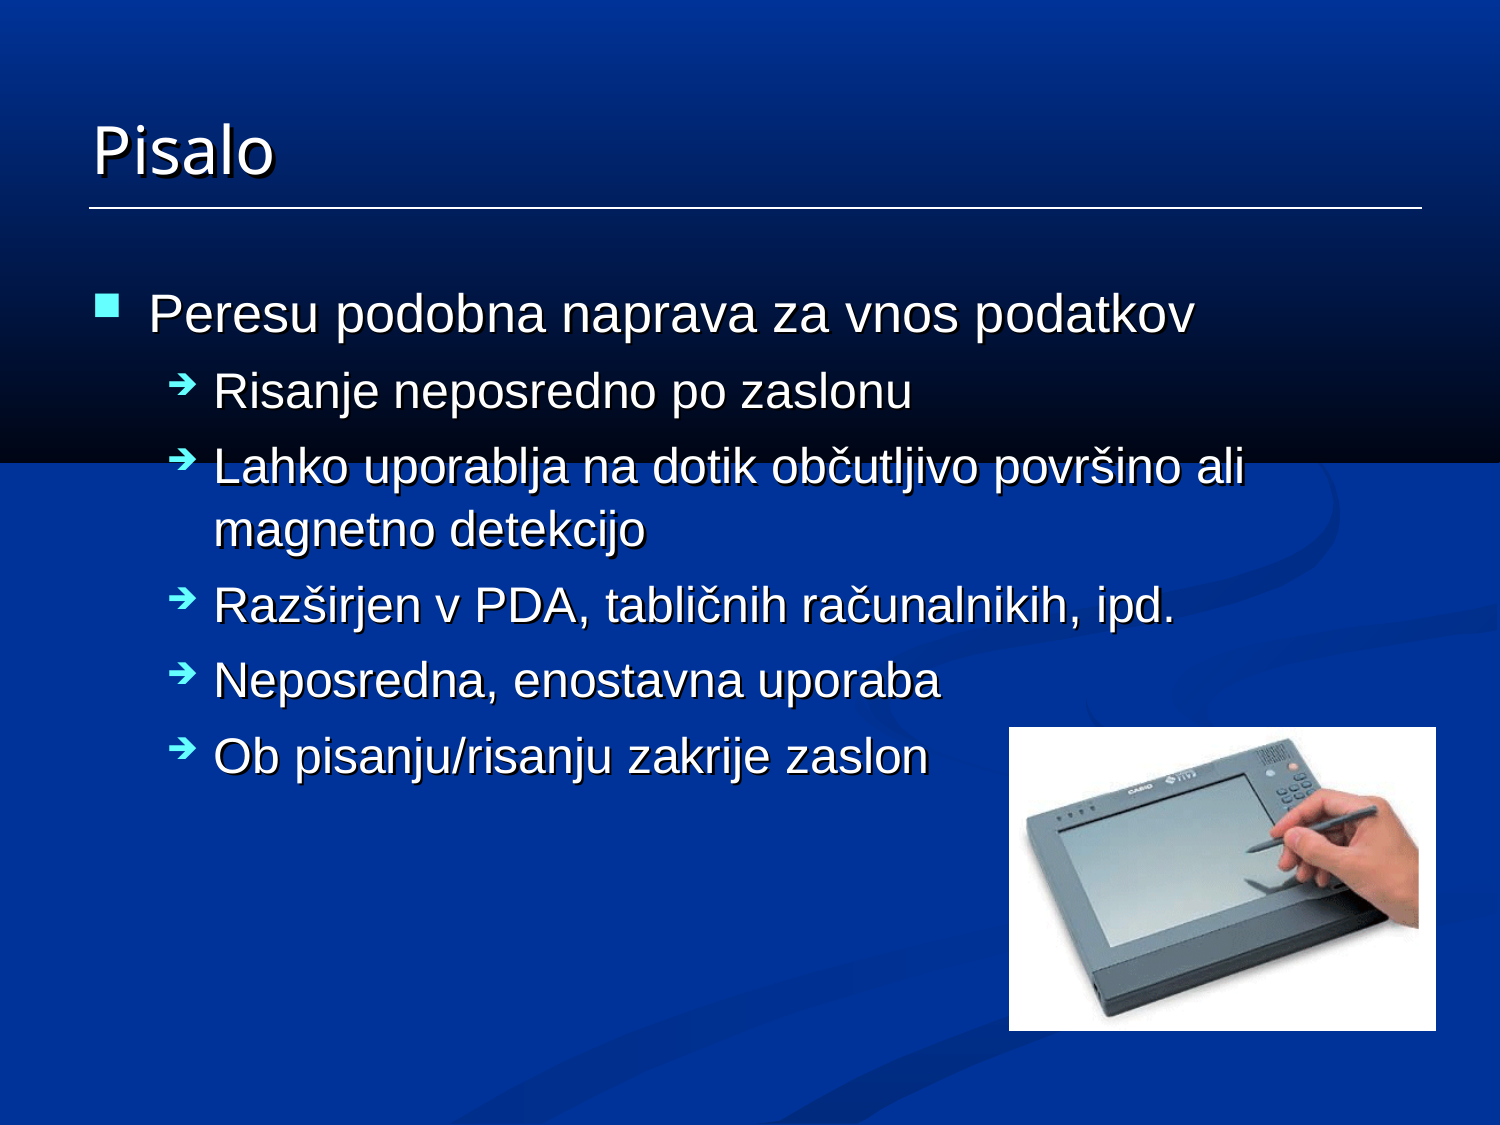

Pisalo
# Peresu podobna naprava za vnos podatkov
Risanje neposredno po zaslonu
Lahko uporablja na dotik občutljivo površino ali magnetno detekcijo
Razširjen v PDA, tabličnih računalnikih, ipd.
Neposredna, enostavna uporaba
Ob pisanju/risanju zakrije zaslon